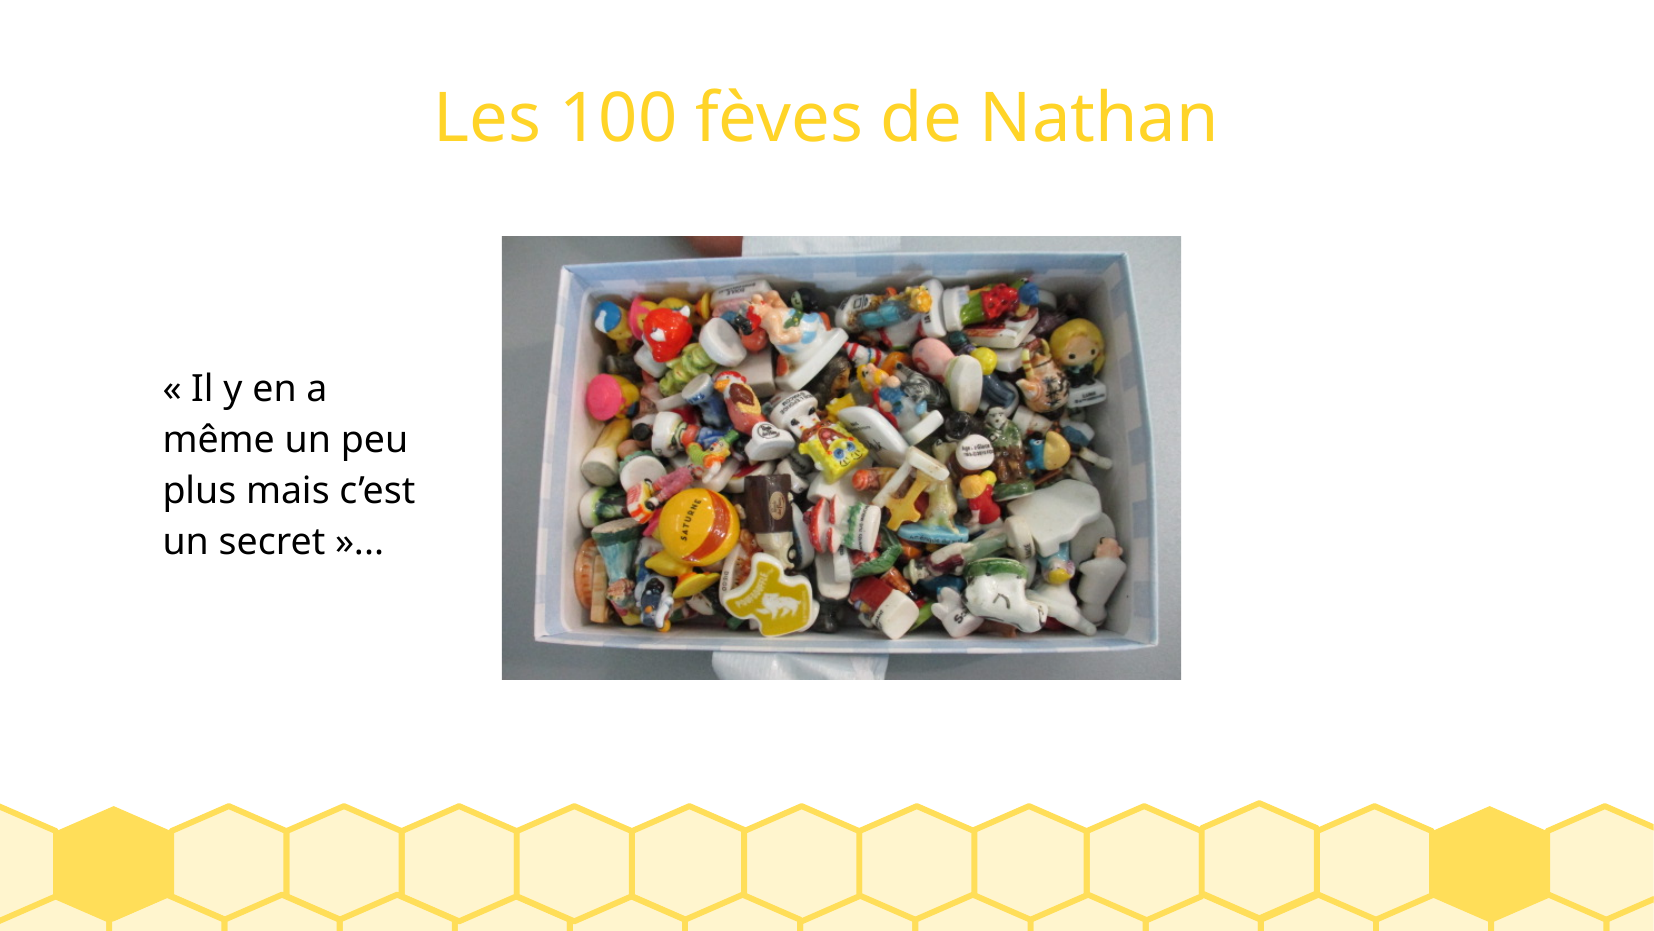

# Les 100 fèves de Nathan
« Il y en a même un peu plus mais c’est un secret »...